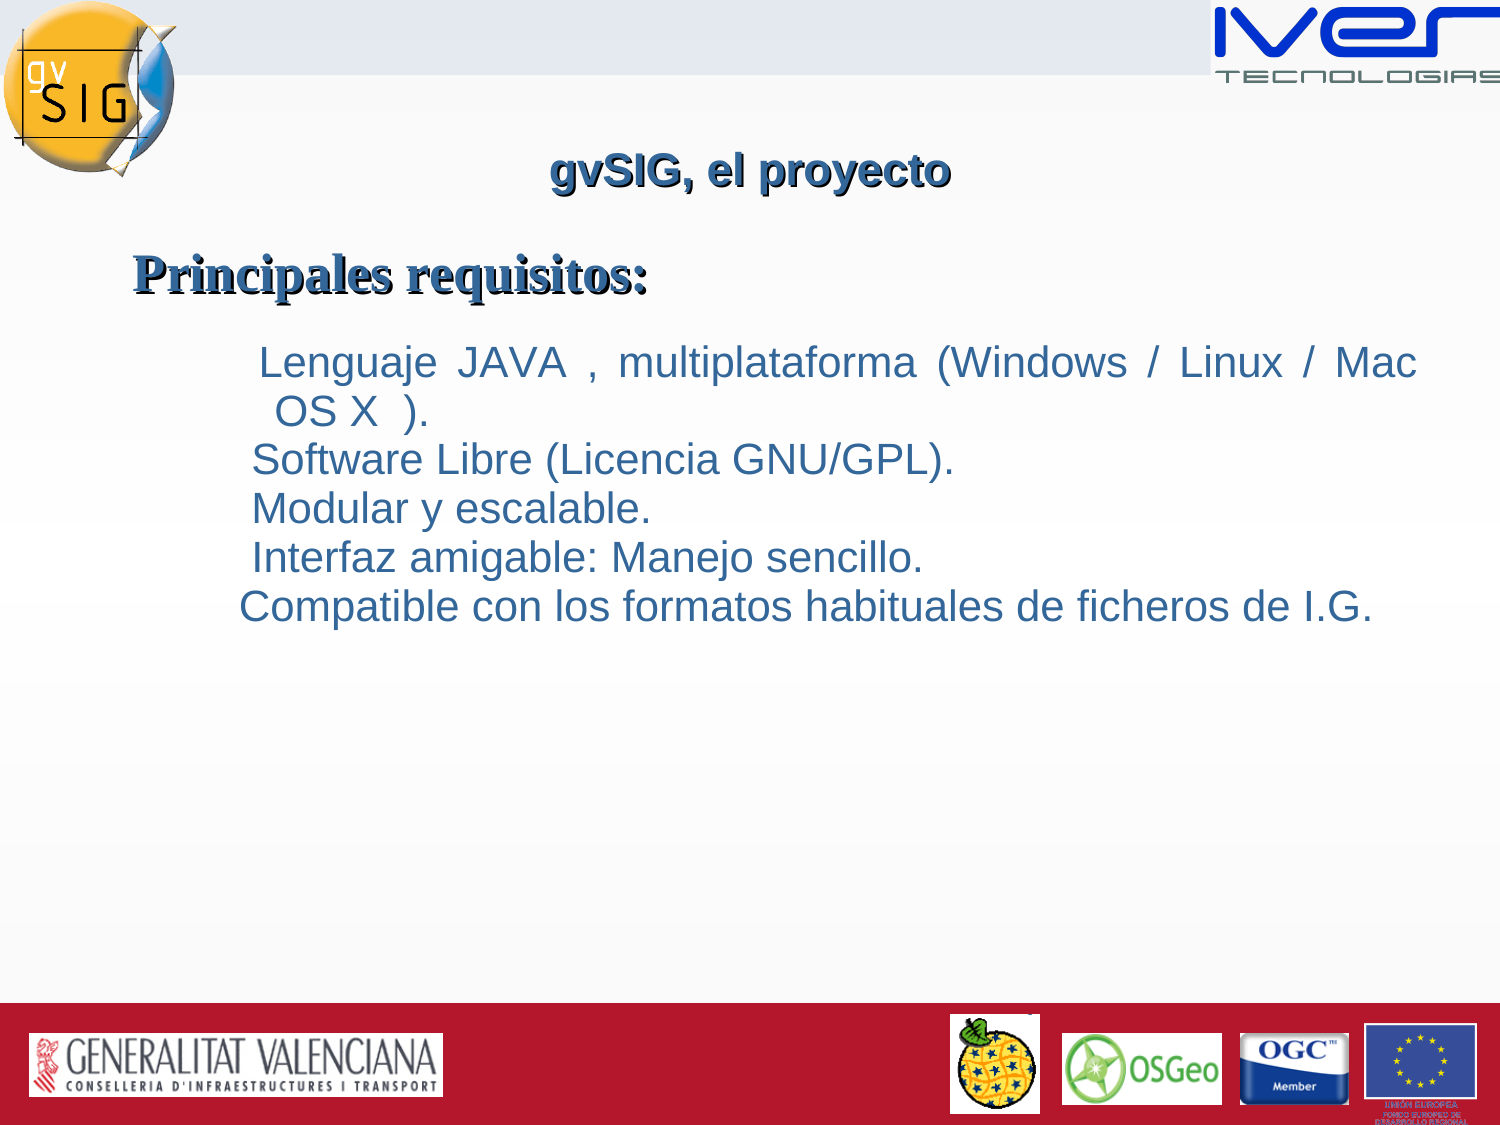

gvSIG, el proyecto
Principales requisitos:
 Lenguaje JAVA , multiplataforma (Windows / Linux / Mac OS X ).
 Software Libre (Licencia GNU/GPL).
 Modular y escalable.
 Interfaz amigable: Manejo sencillo.
Compatible con los formatos habituales de ficheros de I.G.